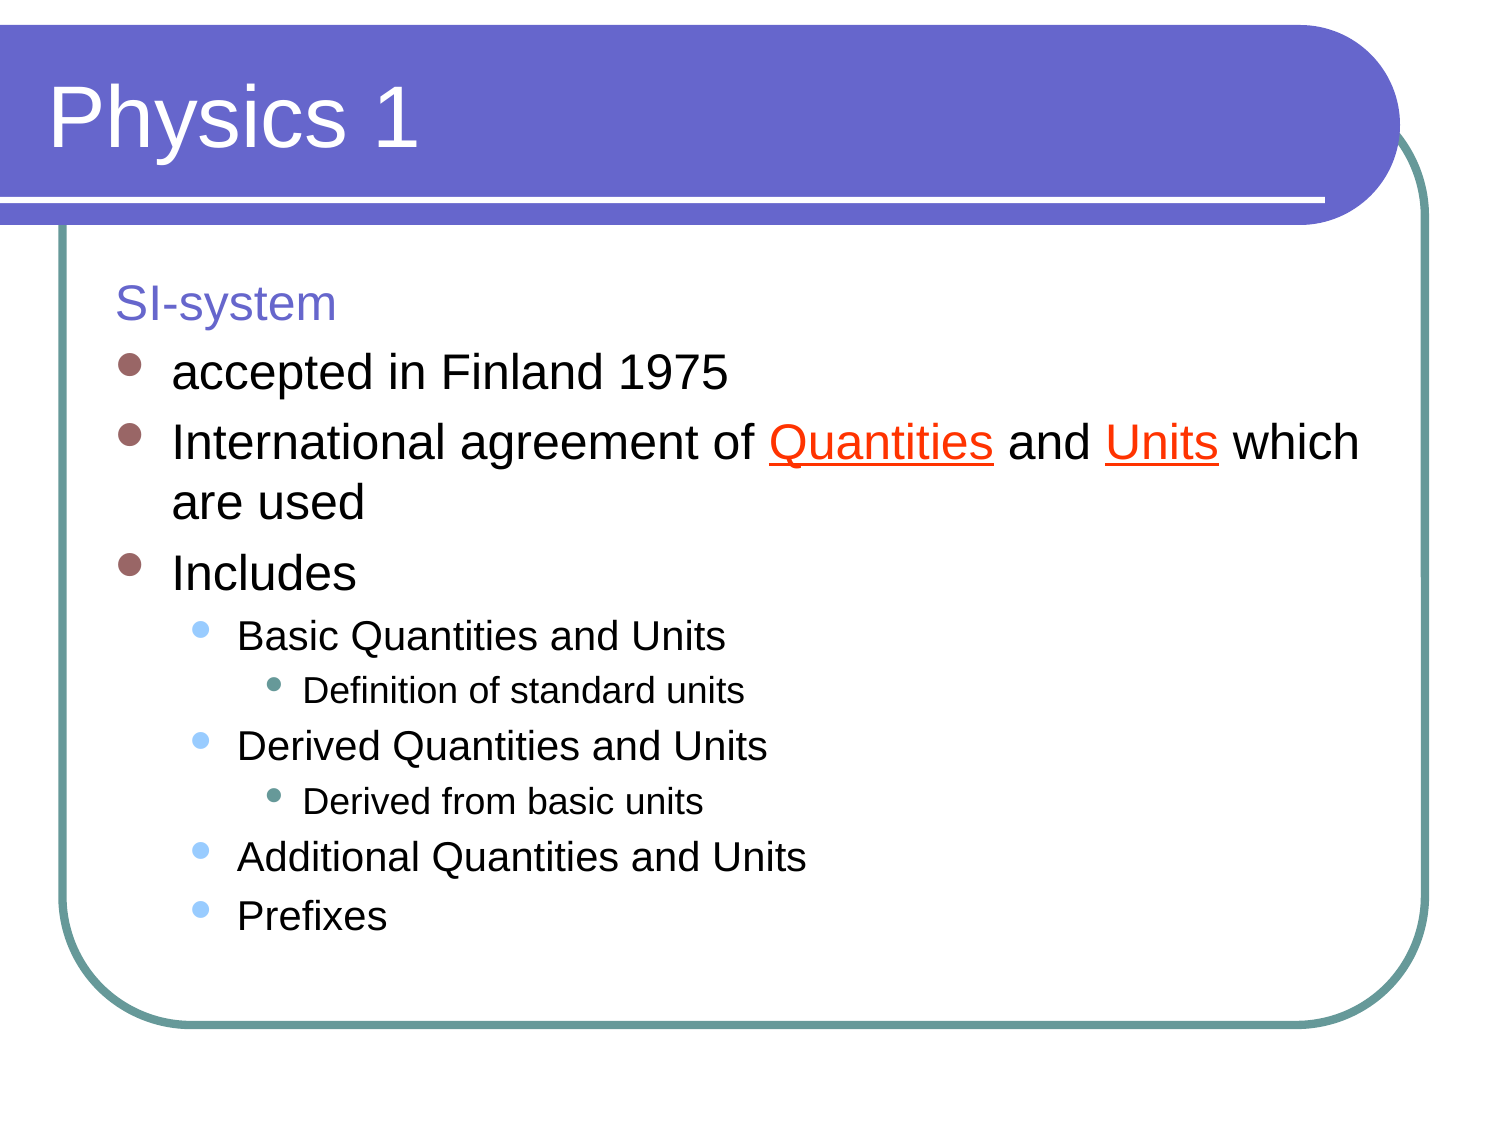

# Physics 1
SI-system
accepted in Finland 1975
International agreement of Quantities and Units which are used
Includes
Basic Quantities and Units
Definition of standard units
Derived Quantities and Units
Derived from basic units
Additional Quantities and Units
Prefixes